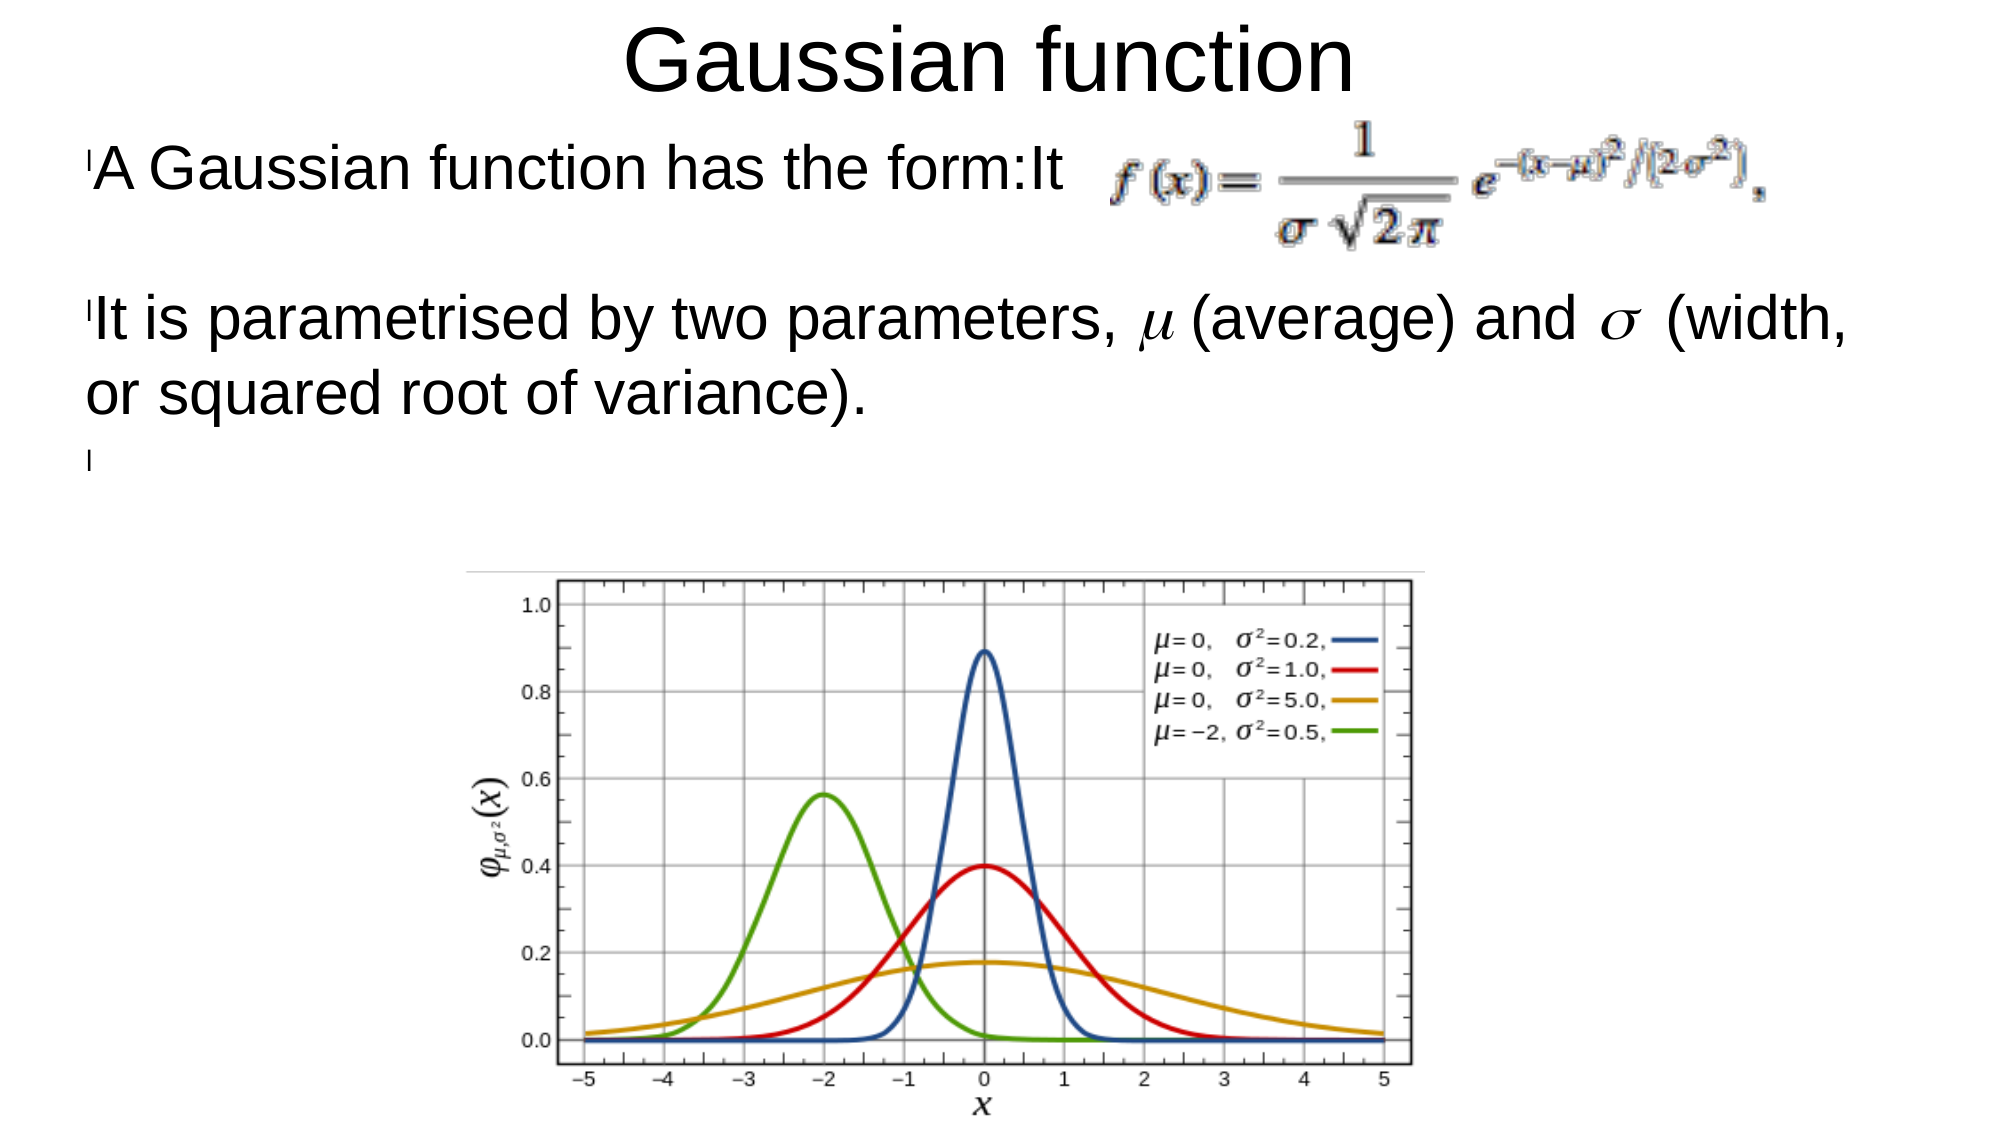

Gaussian function
A Gaussian function has the form:It
It is parametrised by two parameters, m (average) and s (width, or squared root of variance).